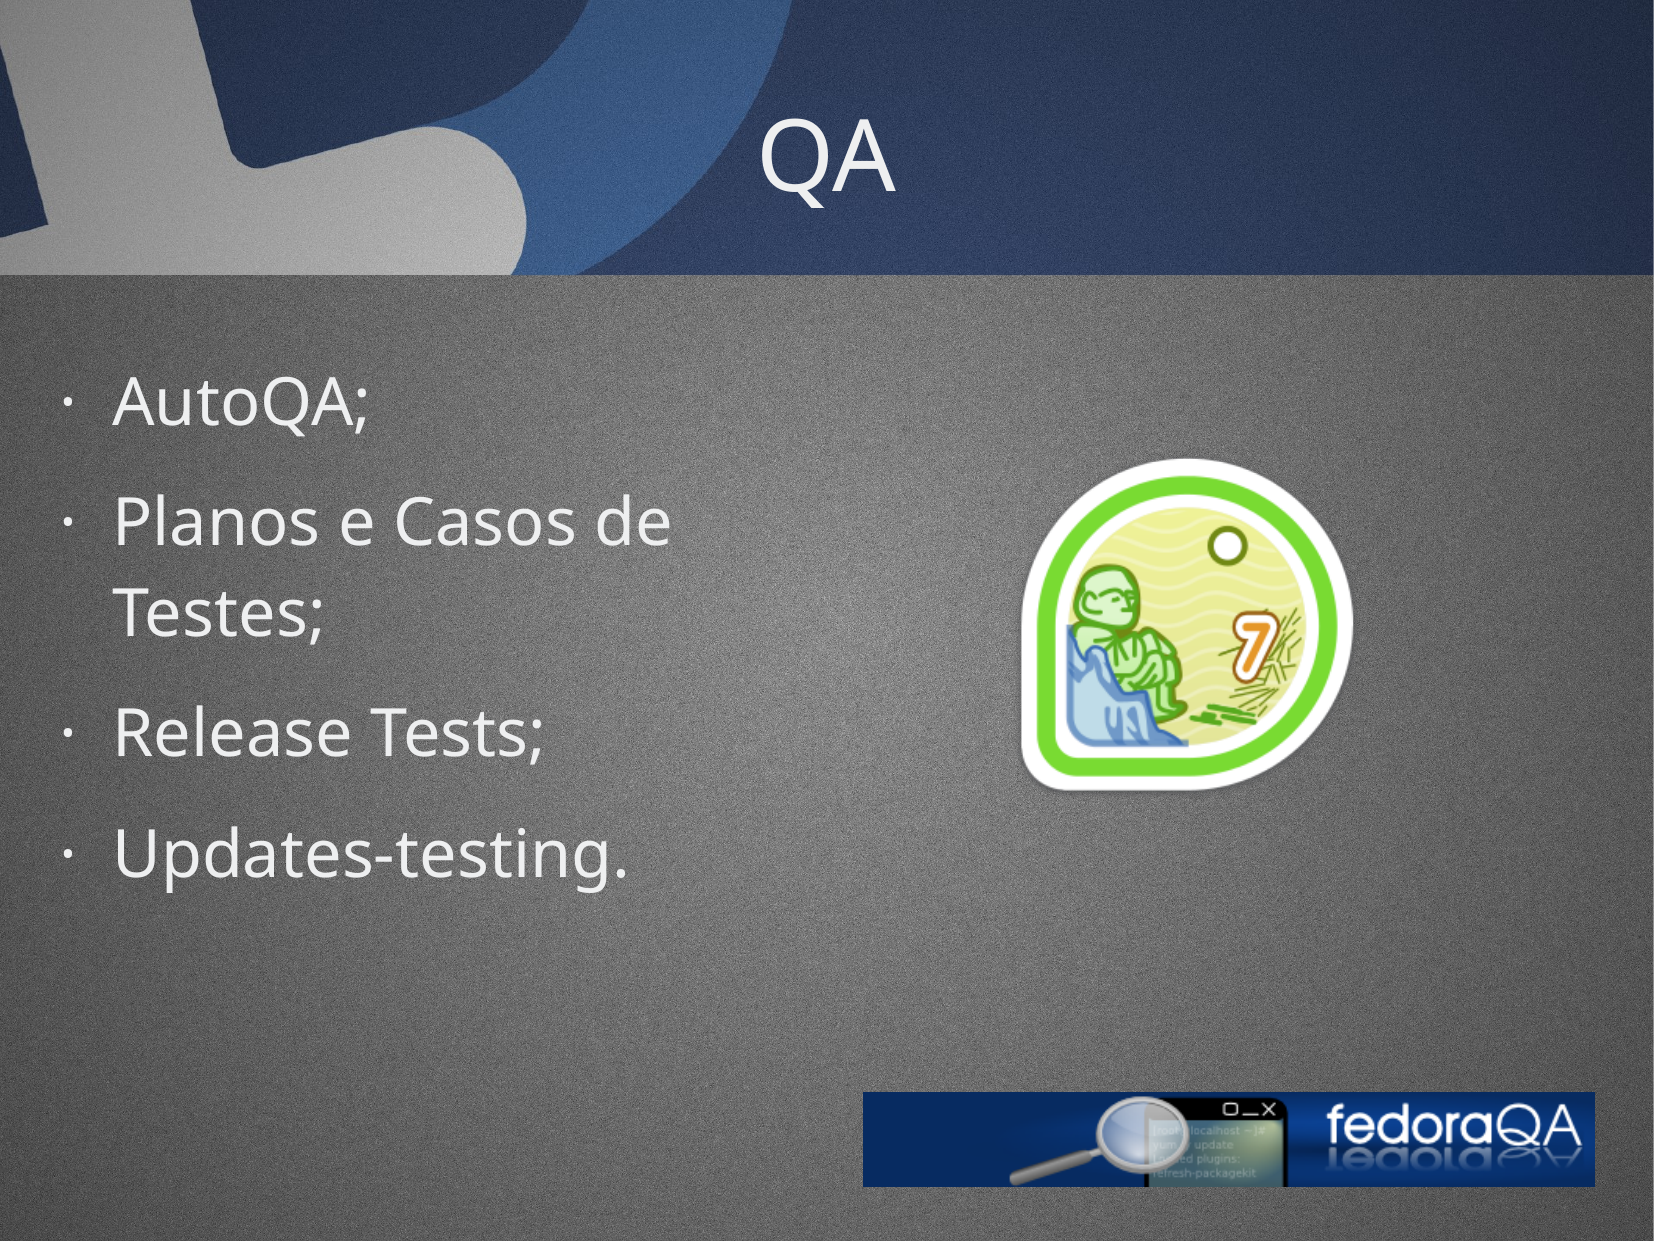

# QA
AutoQA;
Planos e Casos de Testes;
Release Tests;
Updates-testing.